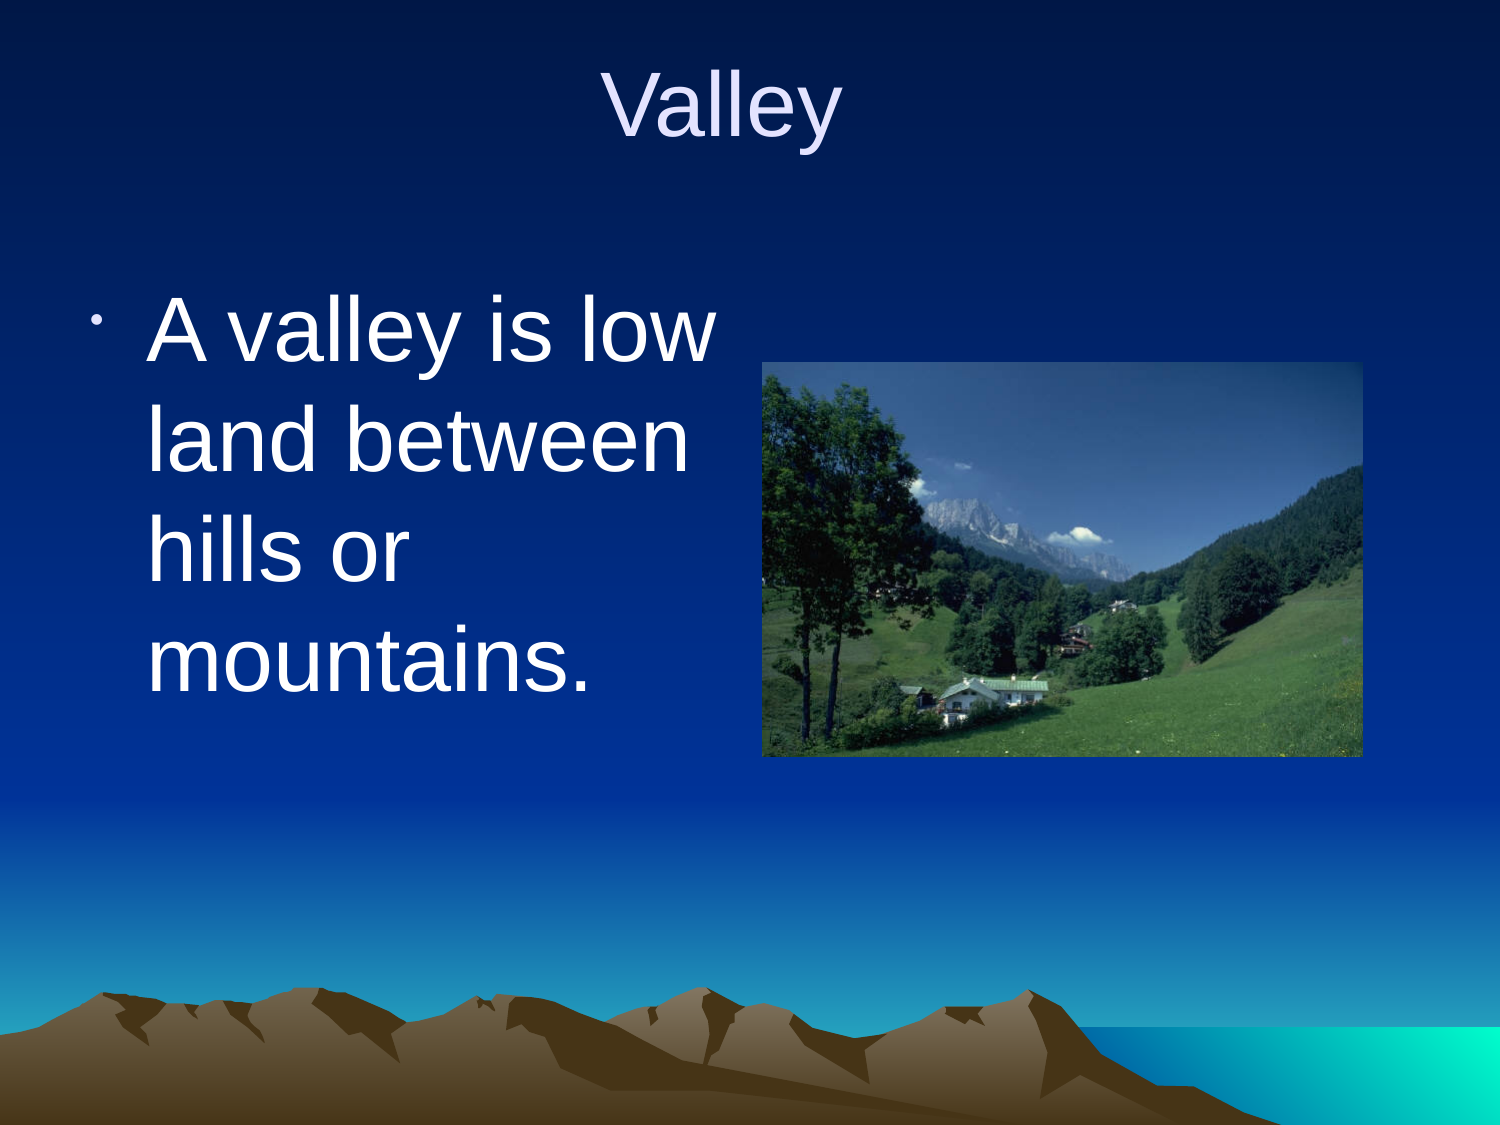

# Valley
A valley is low land between hills or mountains.